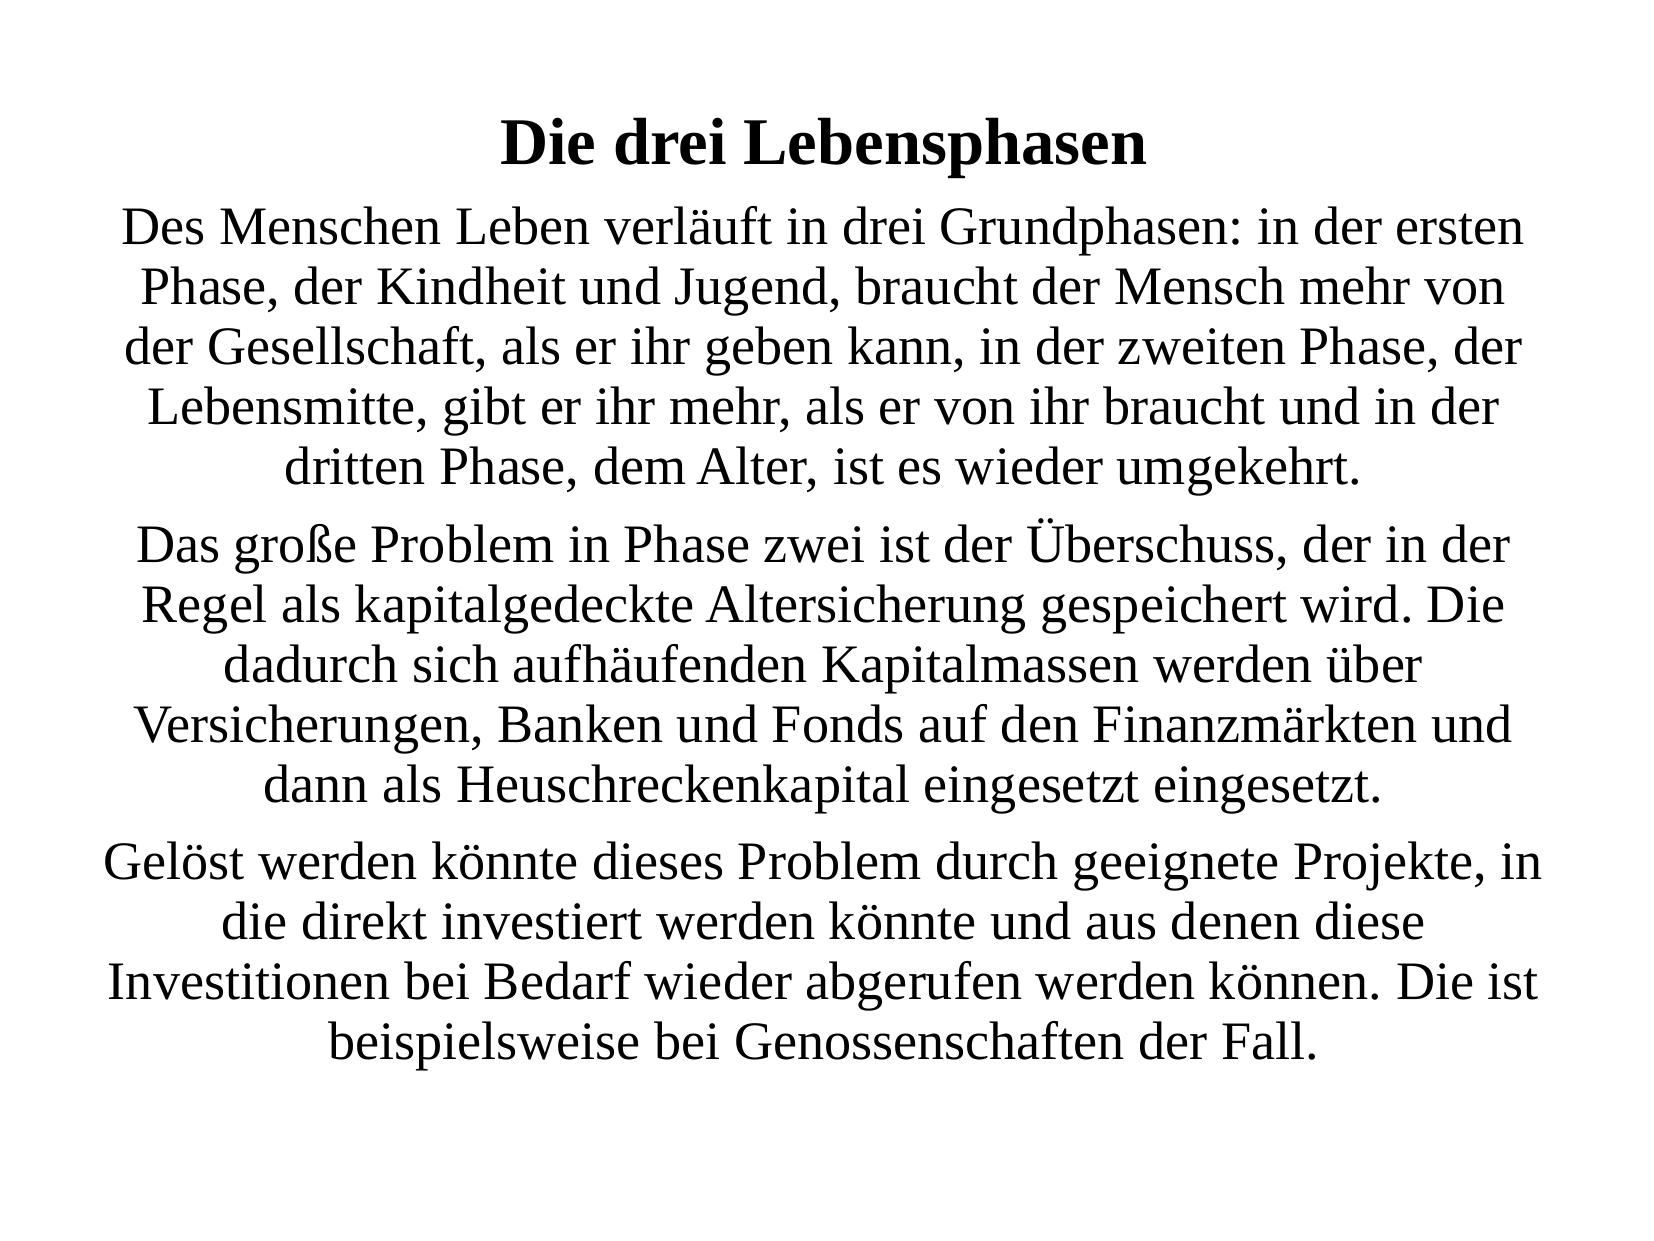

Die drei Lebensphasen
Des Menschen Leben verläuft in drei Grundphasen: in der ersten Phase, der Kindheit und Jugend, braucht der Mensch mehr von der Gesellschaft, als er ihr geben kann, in der zweiten Phase, der Lebensmitte, gibt er ihr mehr, als er von ihr braucht und in der dritten Phase, dem Alter, ist es wieder umgekehrt.
Das große Problem in Phase zwei ist der Überschuss, der in der Regel als kapitalgedeckte Altersicherung gespeichert wird. Die dadurch sich aufhäufenden Kapitalmassen werden über Versicherungen, Banken und Fonds auf den Finanzmärkten und dann als Heuschreckenkapital eingesetzt eingesetzt.
Gelöst werden könnte dieses Problem durch geeignete Projekte, in die direkt investiert werden könnte und aus denen diese Investitionen bei Bedarf wieder abgerufen werden können. Die ist beispielsweise bei Genossenschaften der Fall.